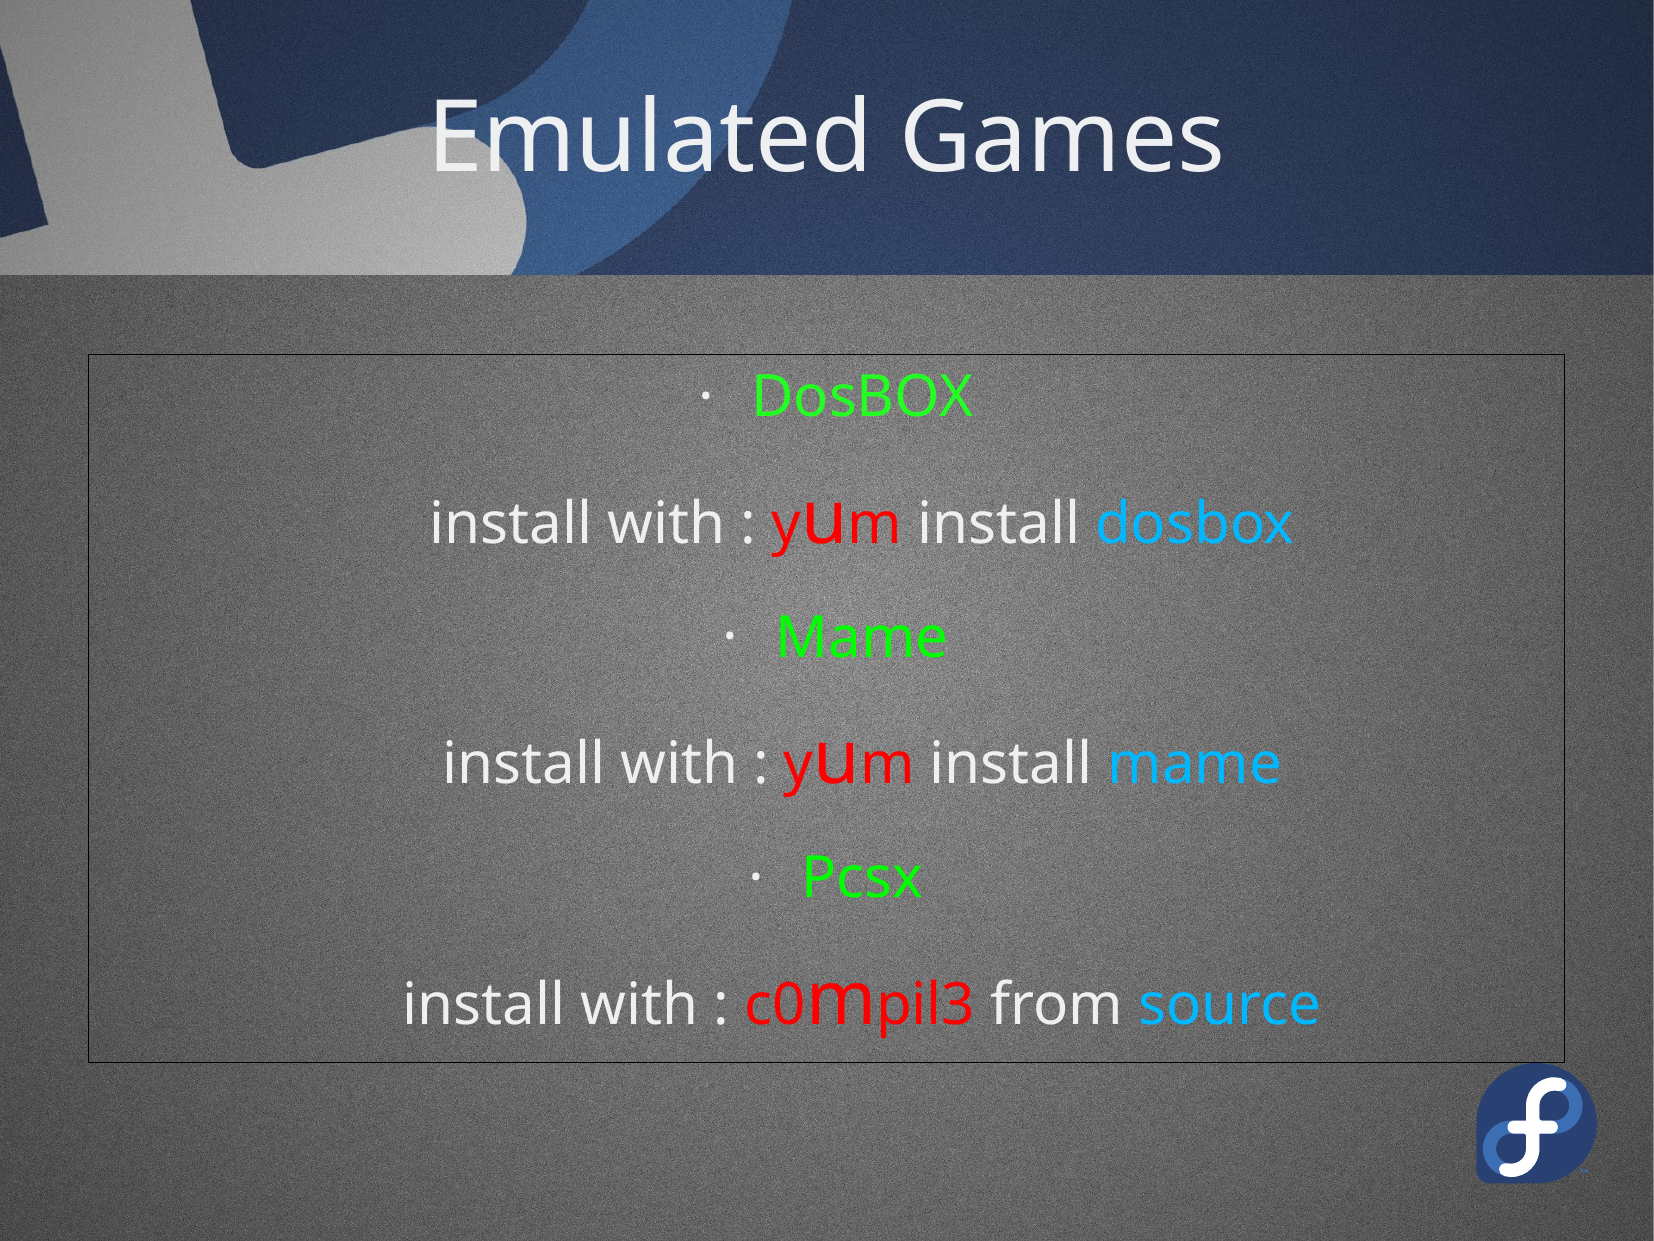

# Emulated Games
DosBOX
install with : yum install dosbox
Mame
install with : yum install mame
Pcsx
install with : c0mpil3 from source